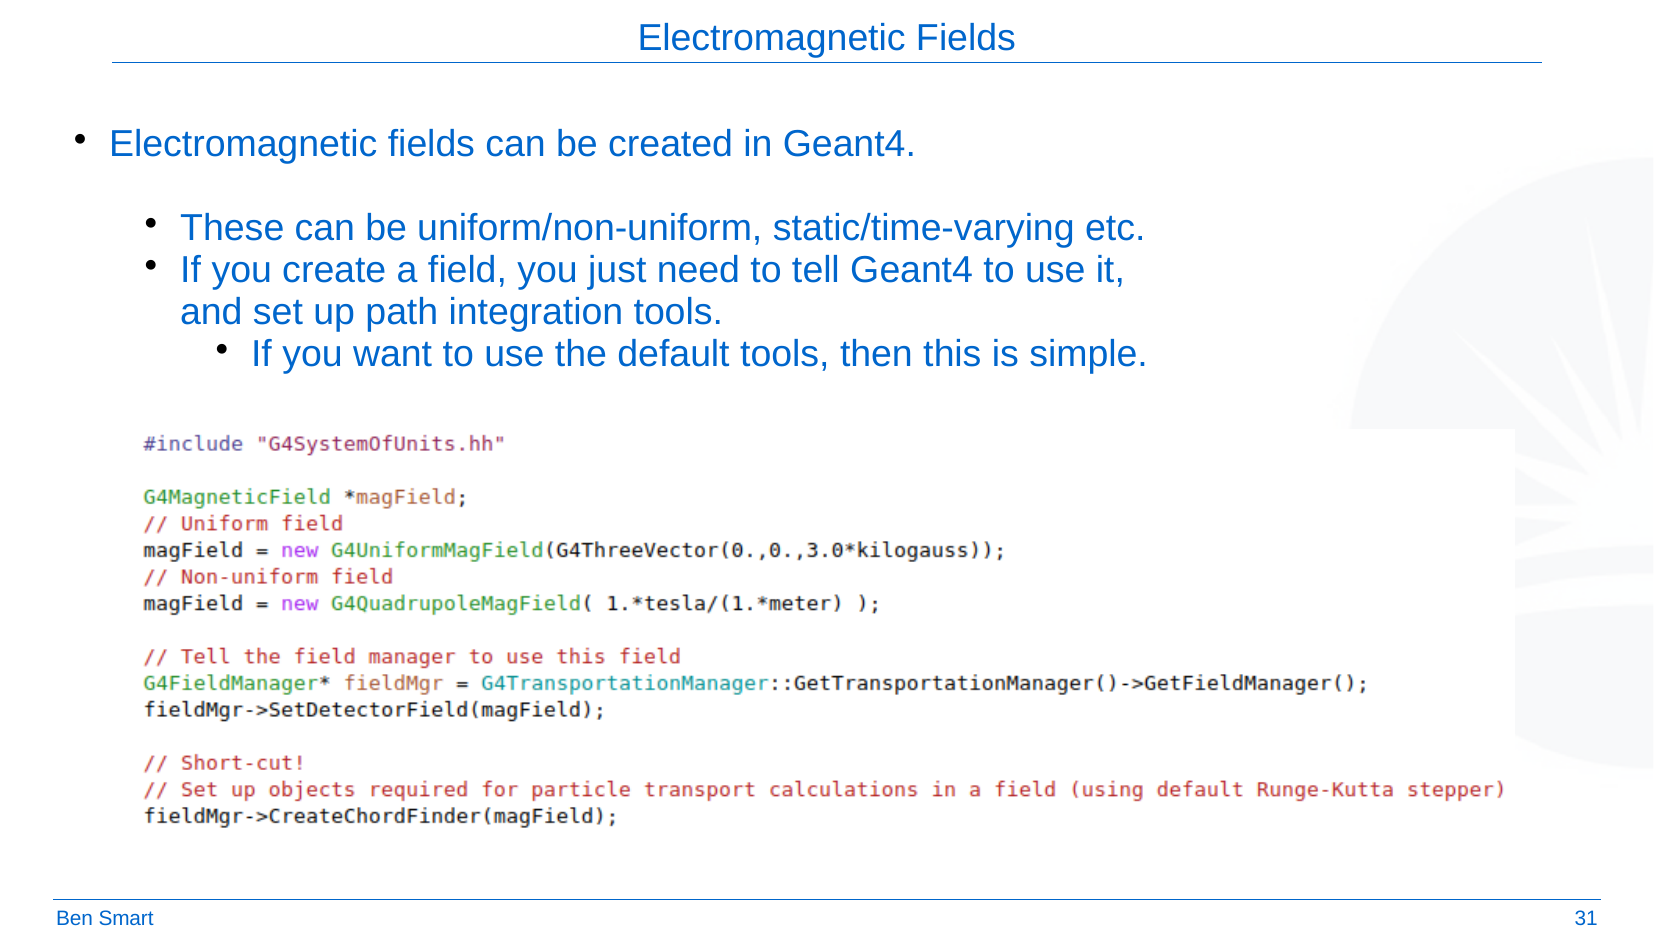

Electromagnetic Fields
Electromagnetic fields can be created in Geant4.
These can be uniform/non-uniform, static/time-varying etc.
If you create a field, you just need to tell Geant4 to use it,
and set up path integration tools.
If you want to use the default tools, then this is simple.
Ben Smart